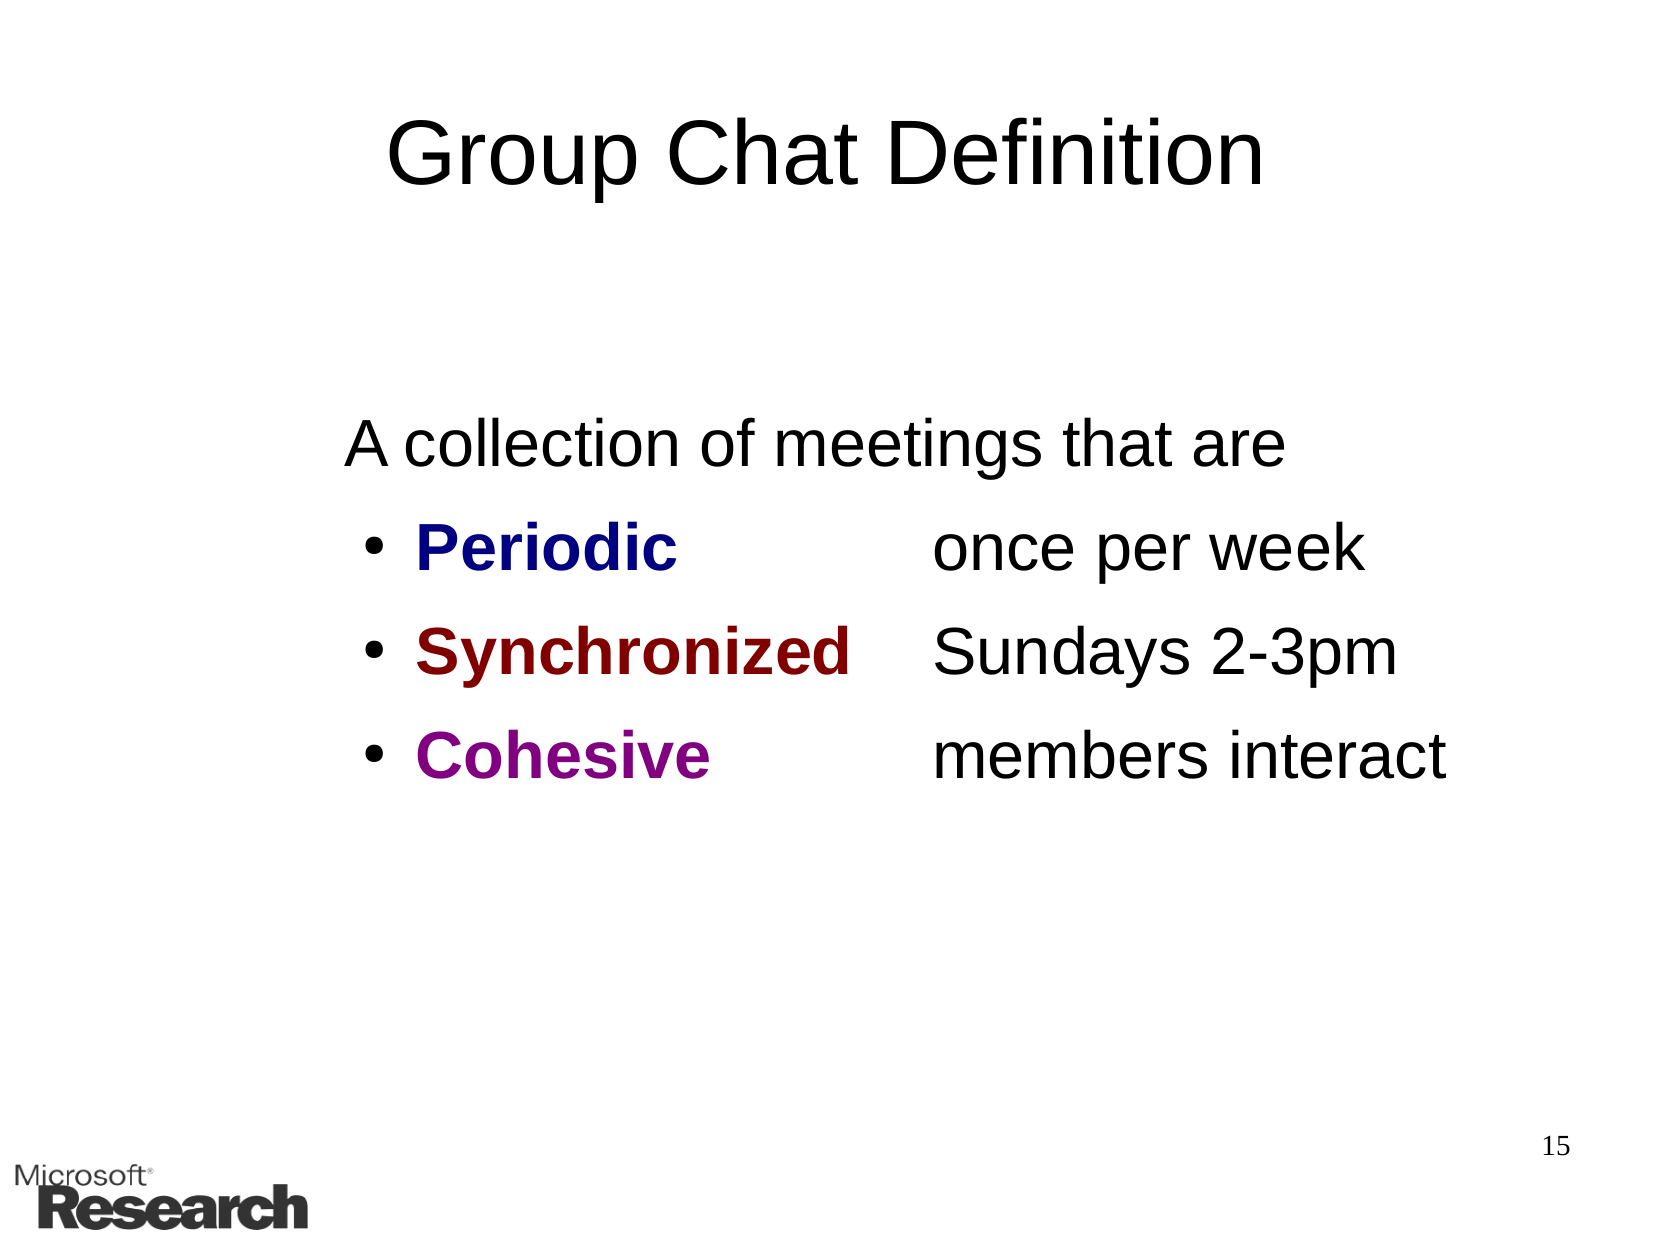

# Group Chat Definition
A collection of meetings that are
Periodic				once per week
Synchronized		Sundays 2-3pm
Cohesive			members interact
15